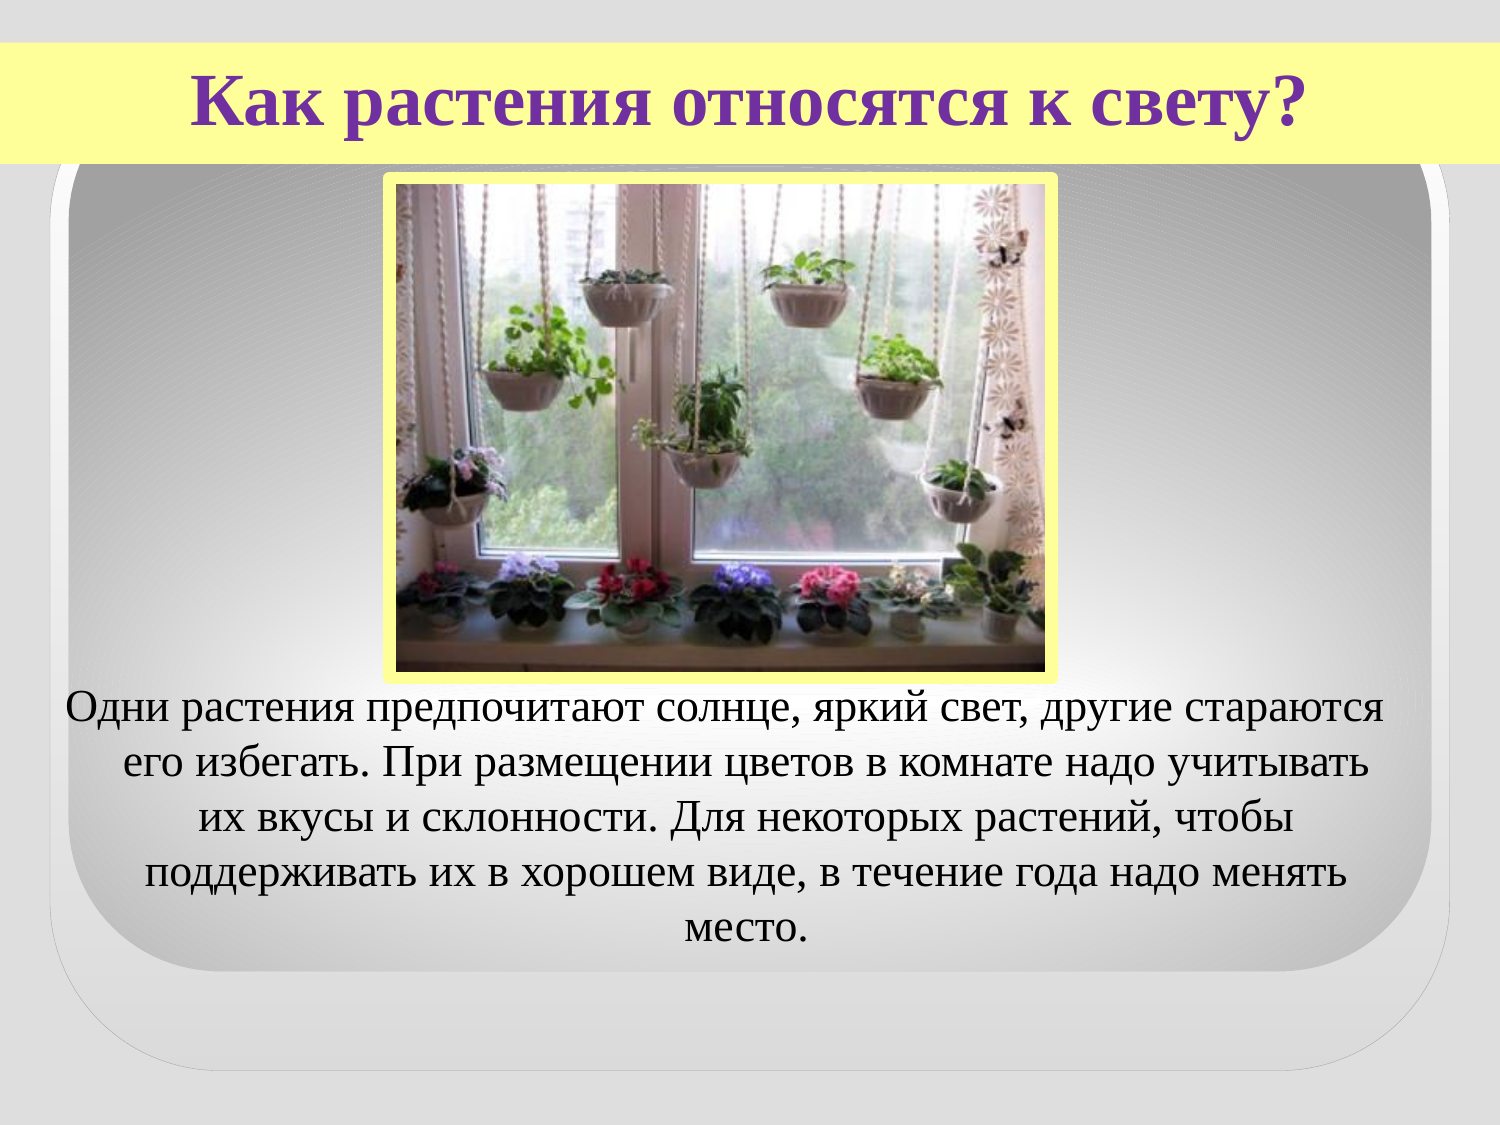

# Как растения относятся к свету?
Одни растения предпочитают солнце, яркий свет, другие стараются его избегать. При размещении цветов в комнате надо учитывать их вкусы и склонности. Для некоторых растений, чтобы поддерживать их в хорошем виде, в течение года надо менять место.